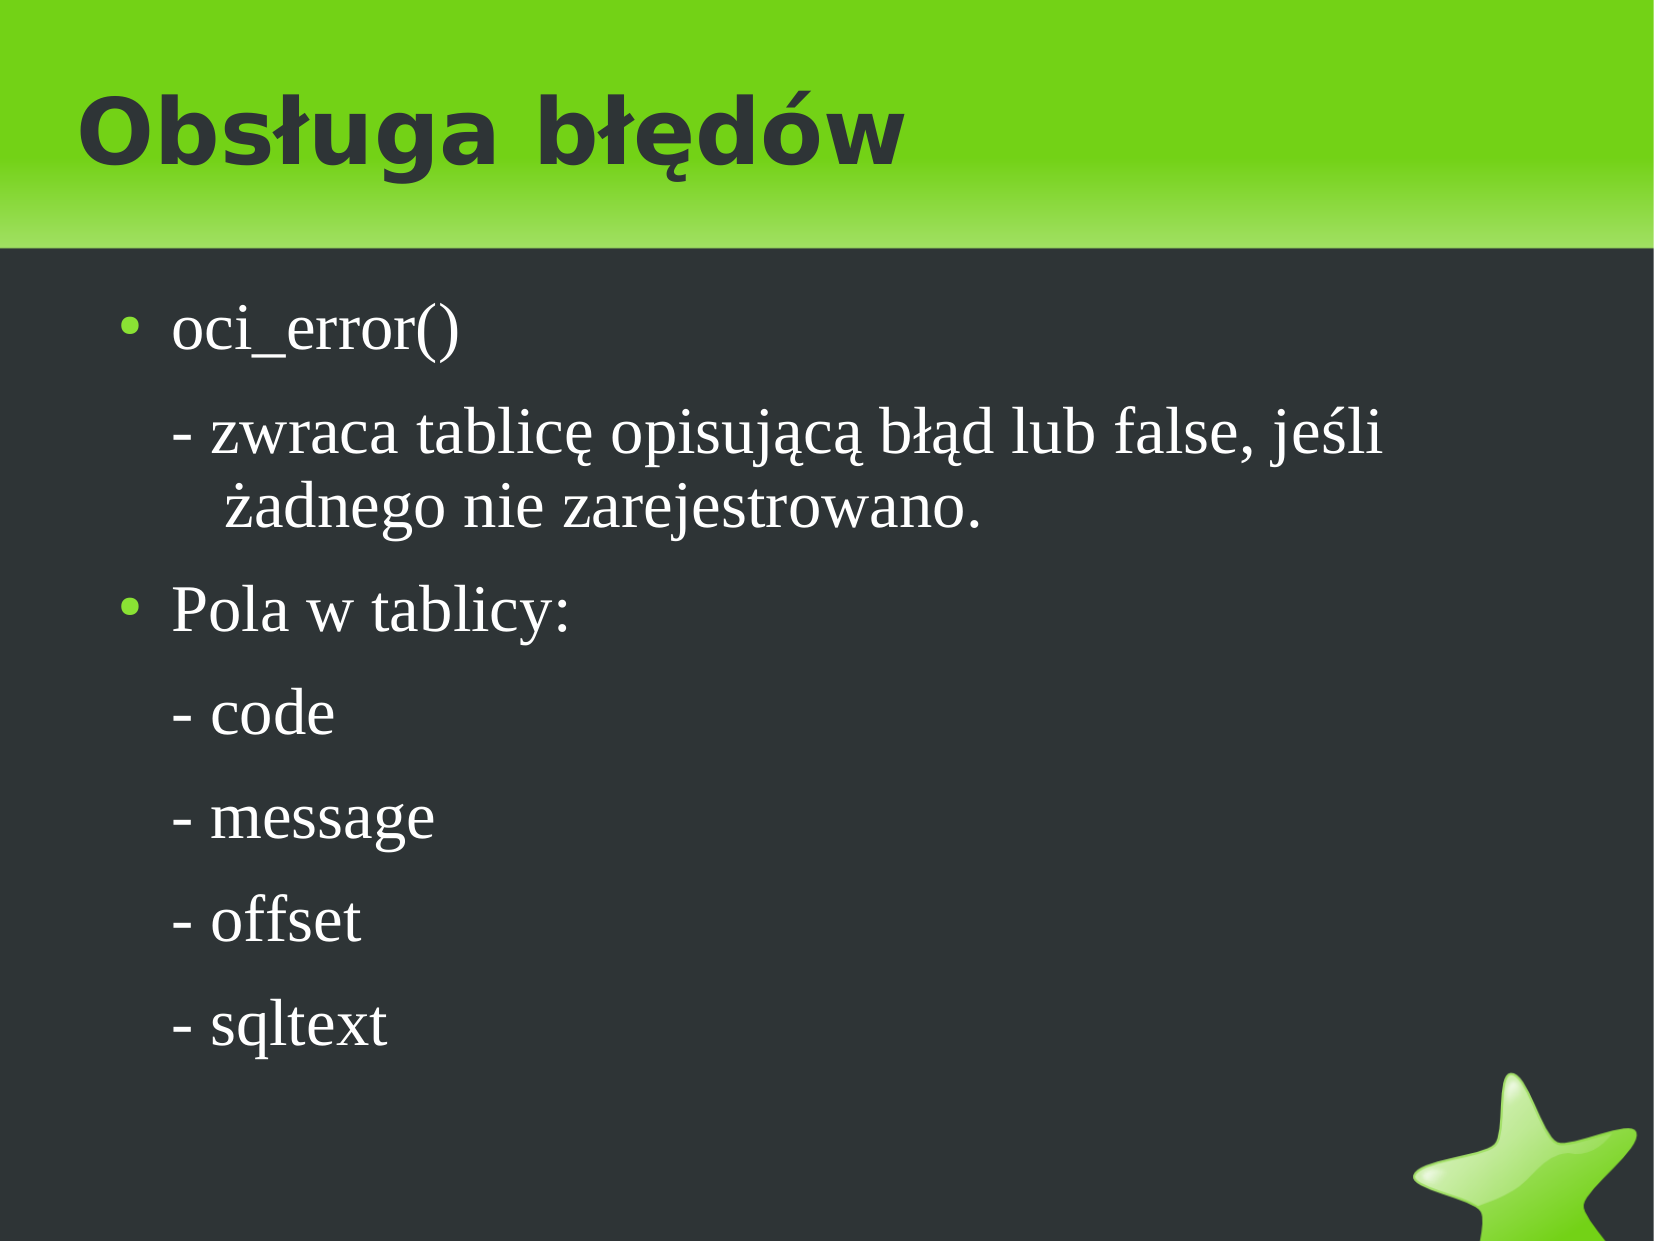

# Obsługa błędów
oci_error()
- zwraca tablicę opisującą błąd lub false, jeśli żadnego nie zarejestrowano.
Pola w tablicy:
- code
- message
- offset
- sqltext